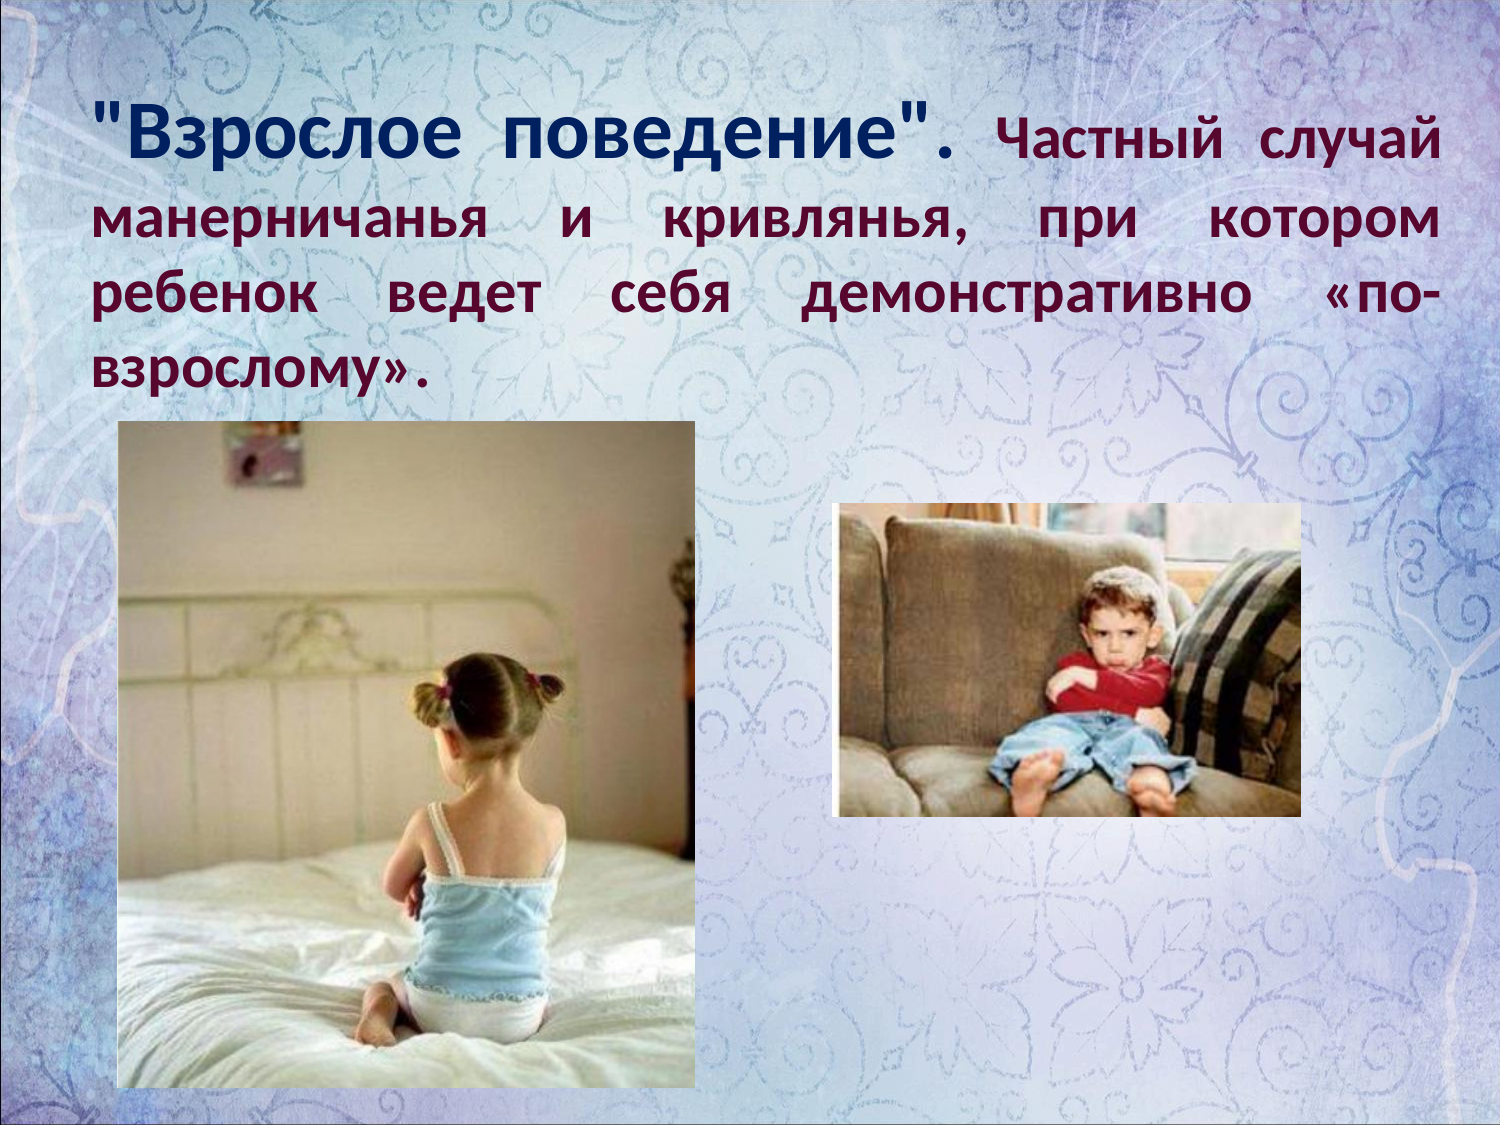

# "Взрослое поведение". Частный случай манерничанья и кривлянья, при котором ребенок ведет себя демонстративно «по-взрослому».